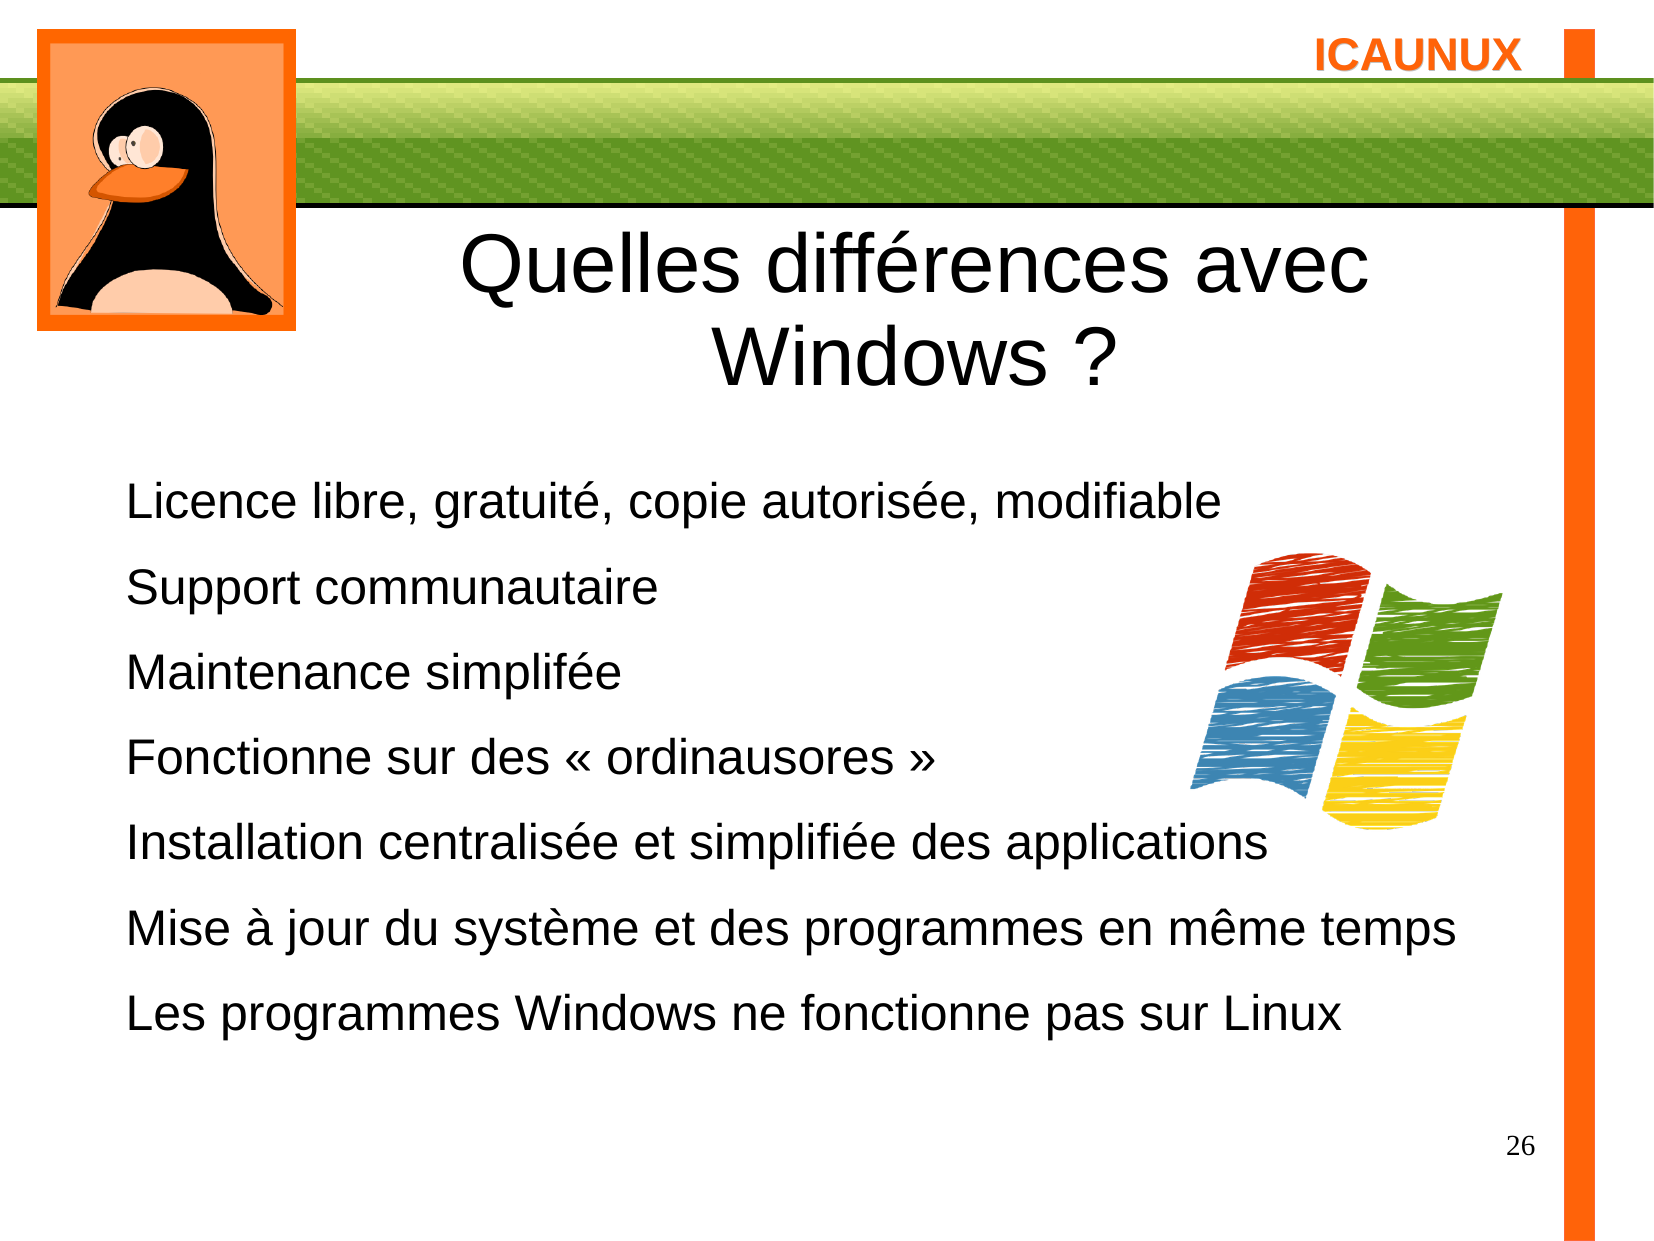

# Quelles différences avec Windows ?
Licence libre, gratuité, copie autorisée, modifiable
Support communautaire
Maintenance simplifée
Fonctionne sur des « ordinausores »
Installation centralisée et simplifiée des applications
Mise à jour du système et des programmes en même temps
Les programmes Windows ne fonctionne pas sur Linux
26